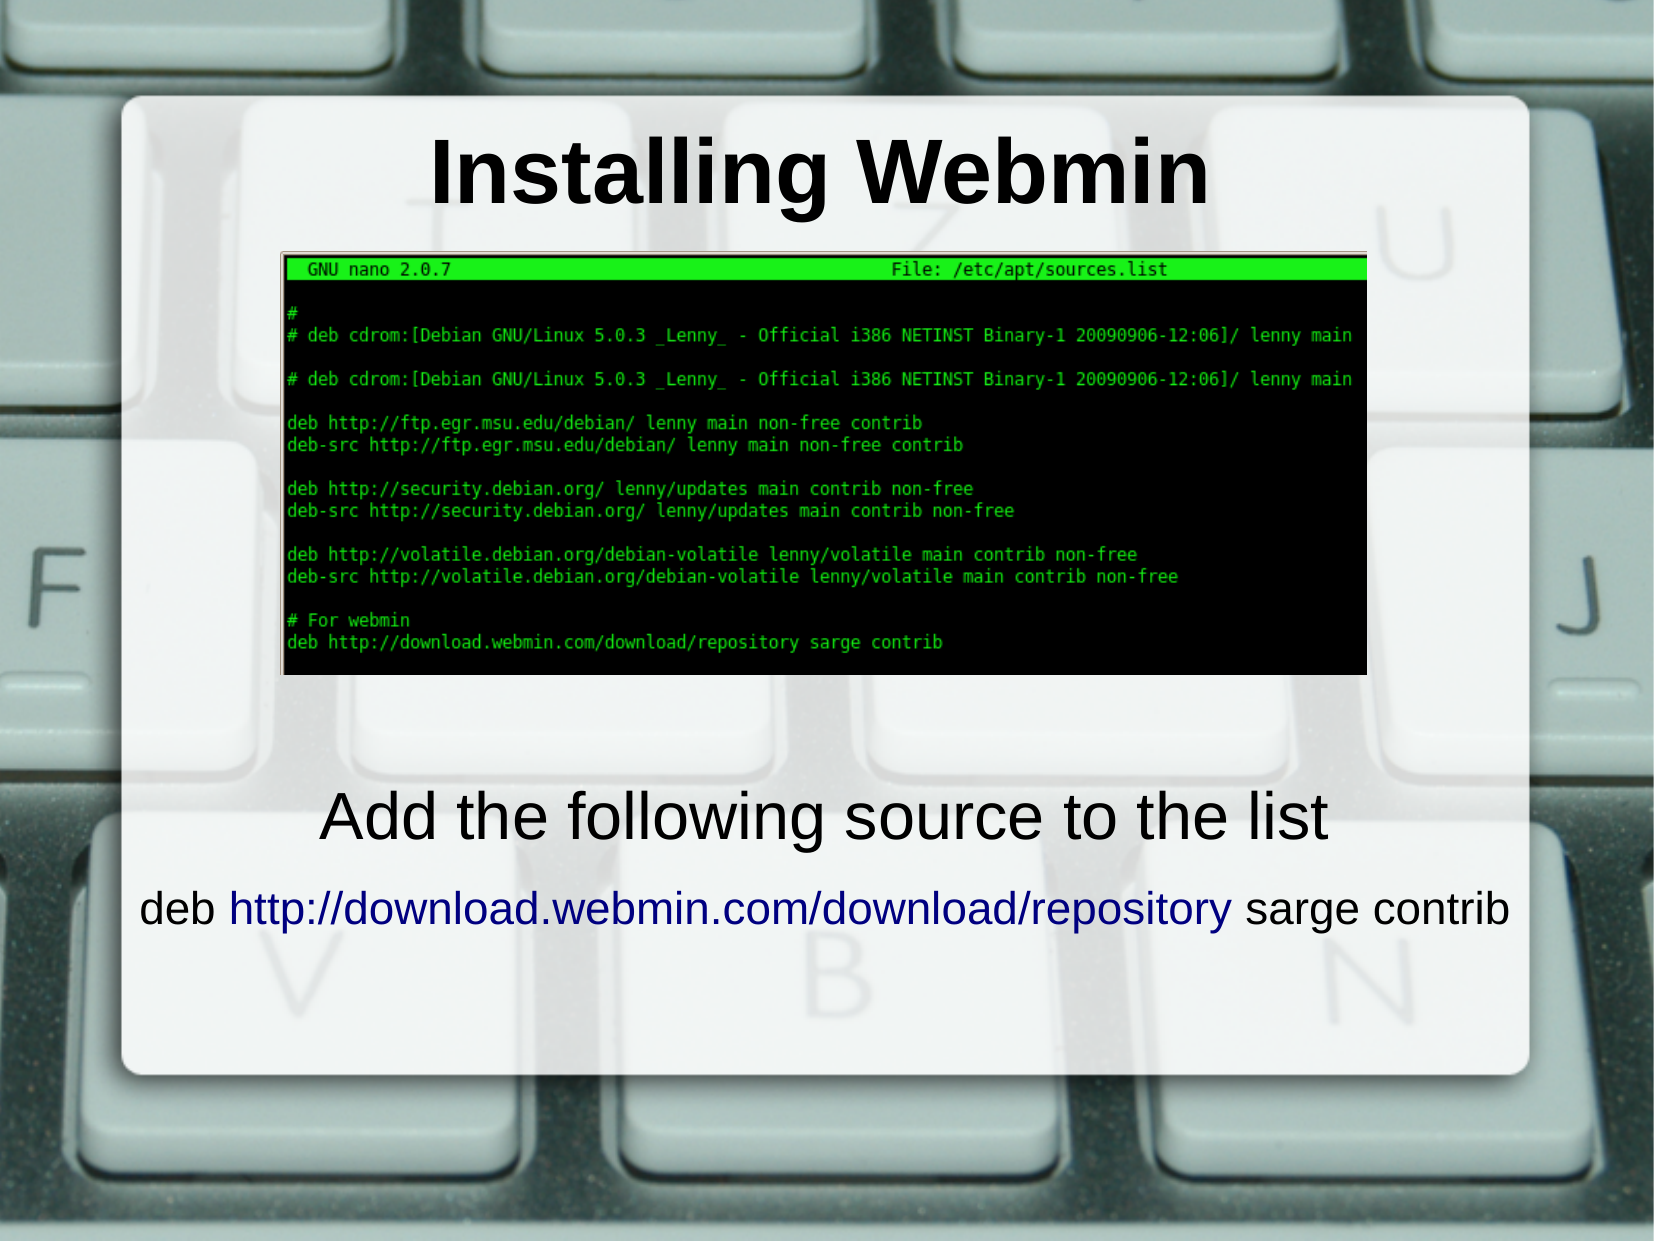

# Installing Webmin
Add the following source to the list
deb http://download.webmin.com/download/repository sarge contrib